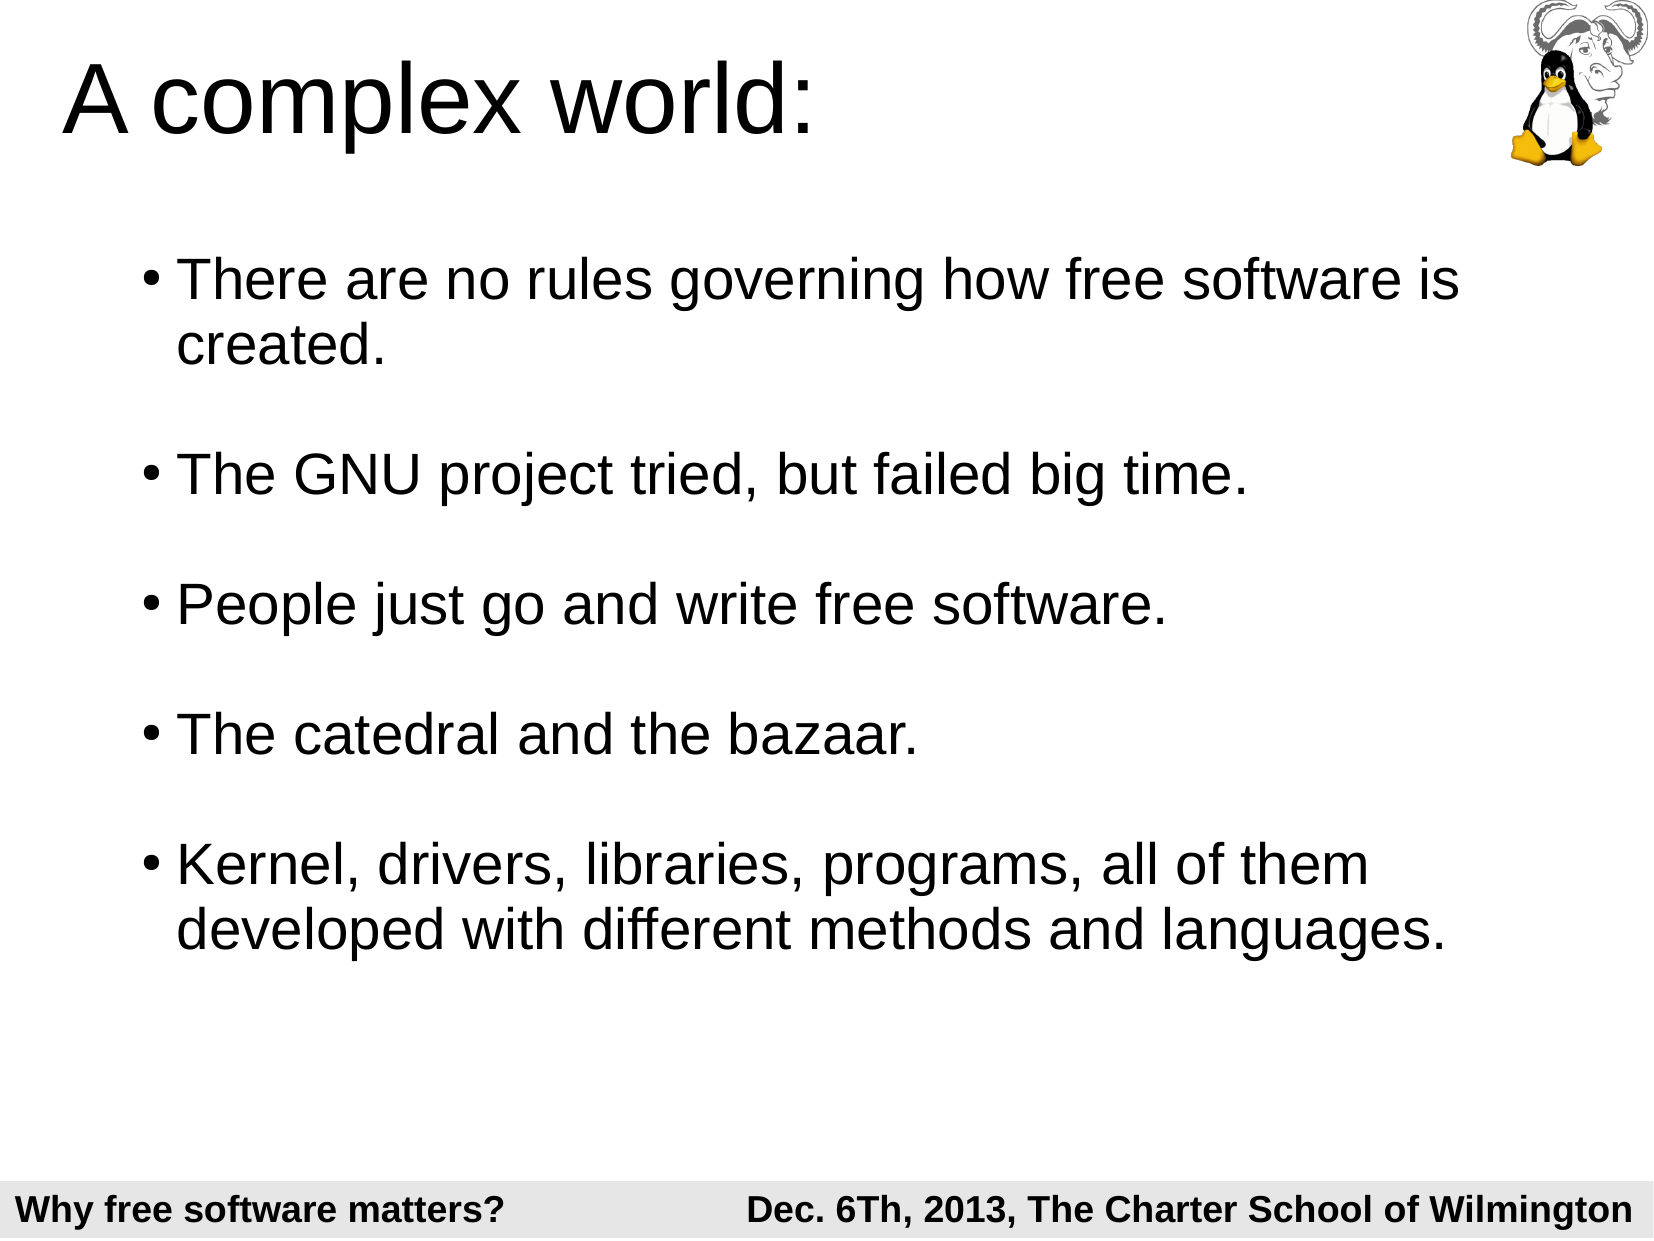

A complex world:
There are no rules governing how free software is created.
The GNU project tried, but failed big time.
People just go and write free software.
The catedral and the bazaar.
Kernel, drivers, libraries, programs, all of them developed with different methods and languages.
Why free software matters? Dec. 6Th, 2013, The Charter School of Wilmington